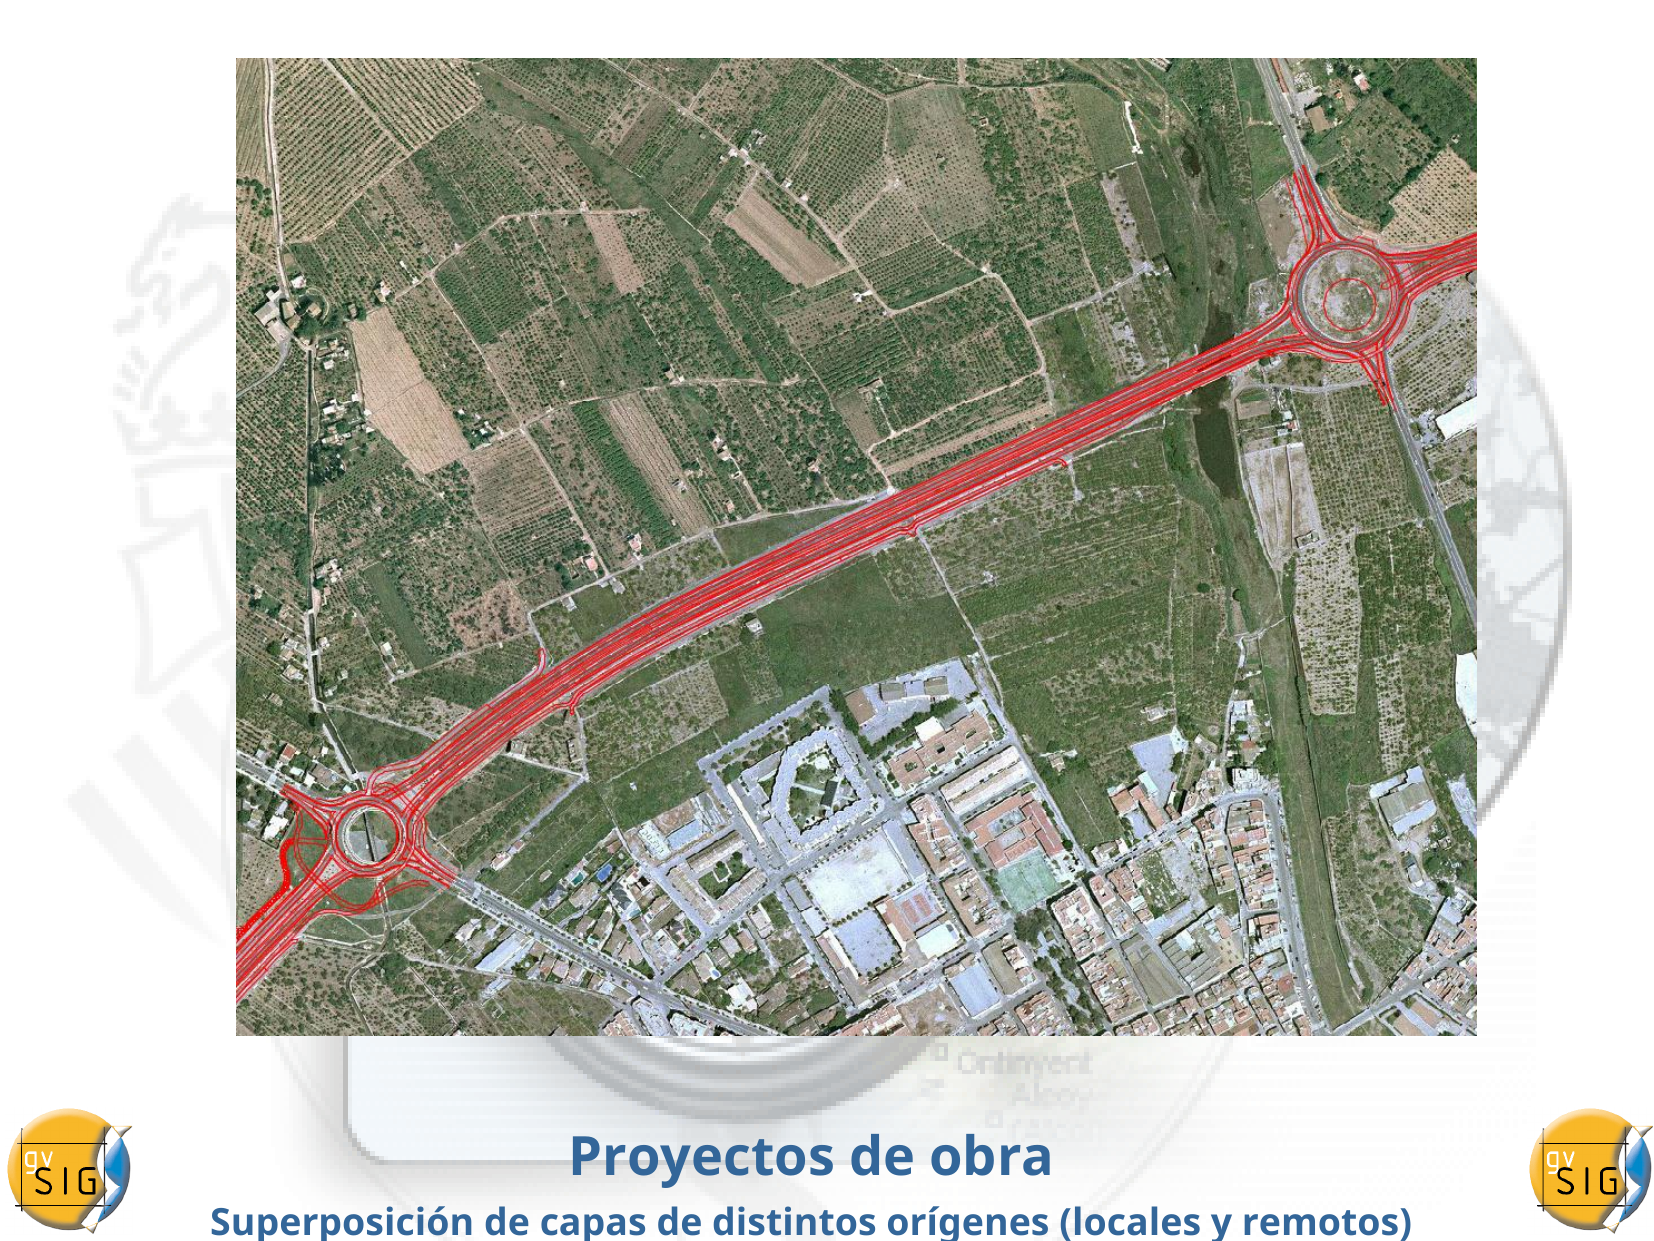

# Proyectos de obra
Superposición de capas de distintos orígenes (locales y remotos)